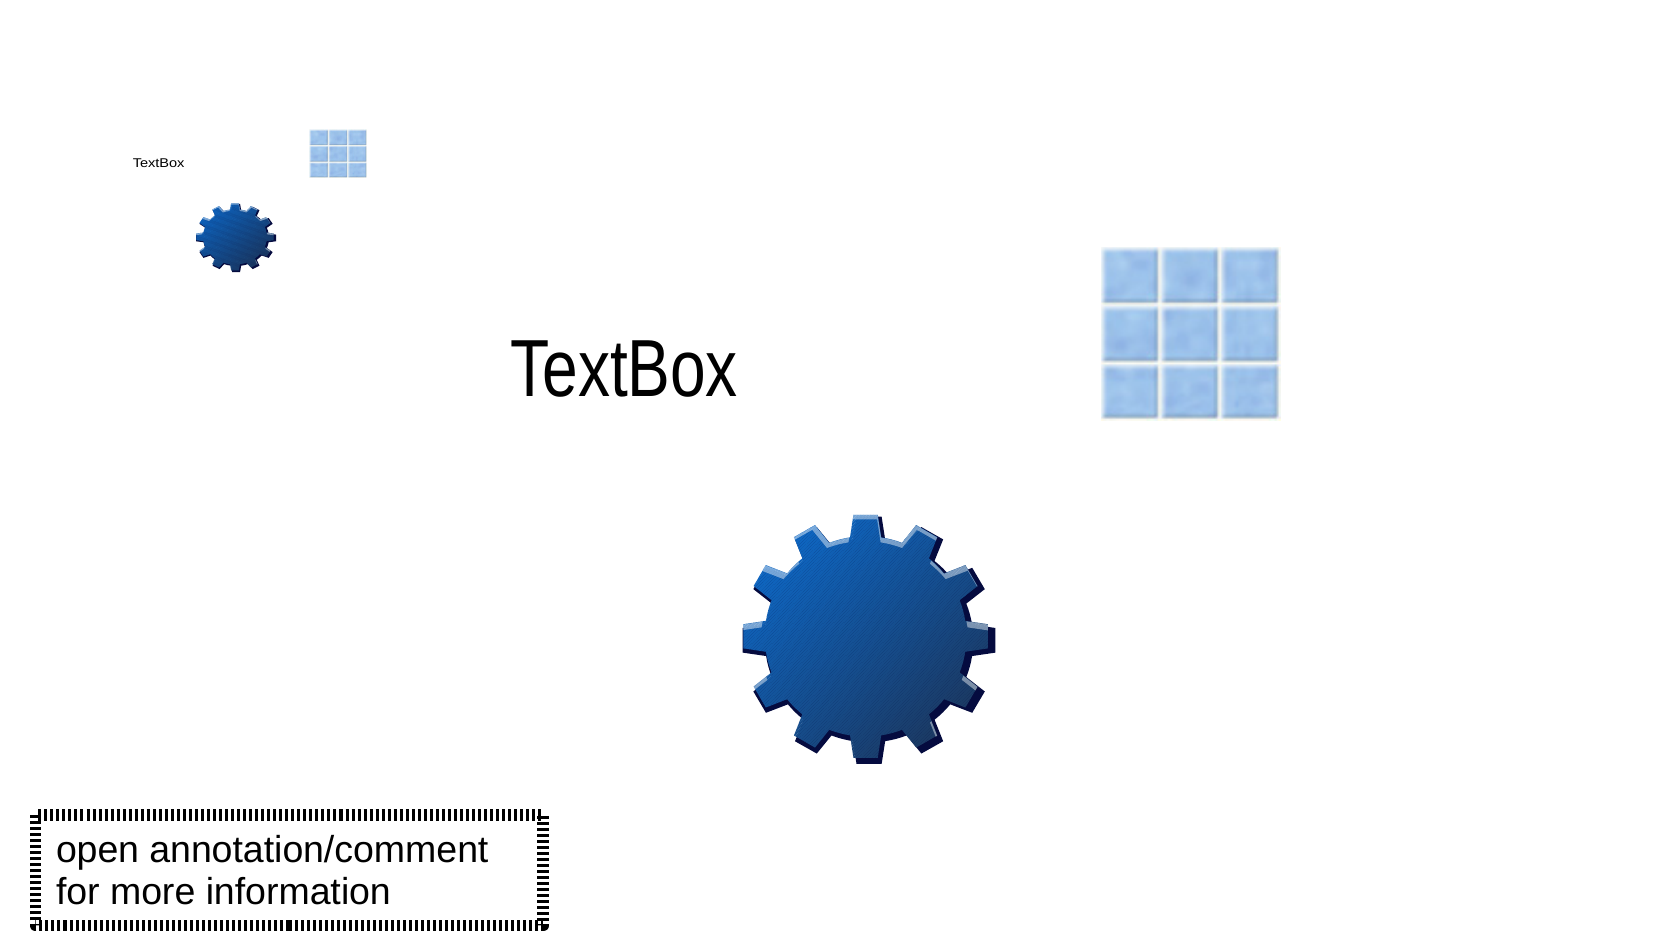

TextBox
TextBox
open annotation/comment for more information